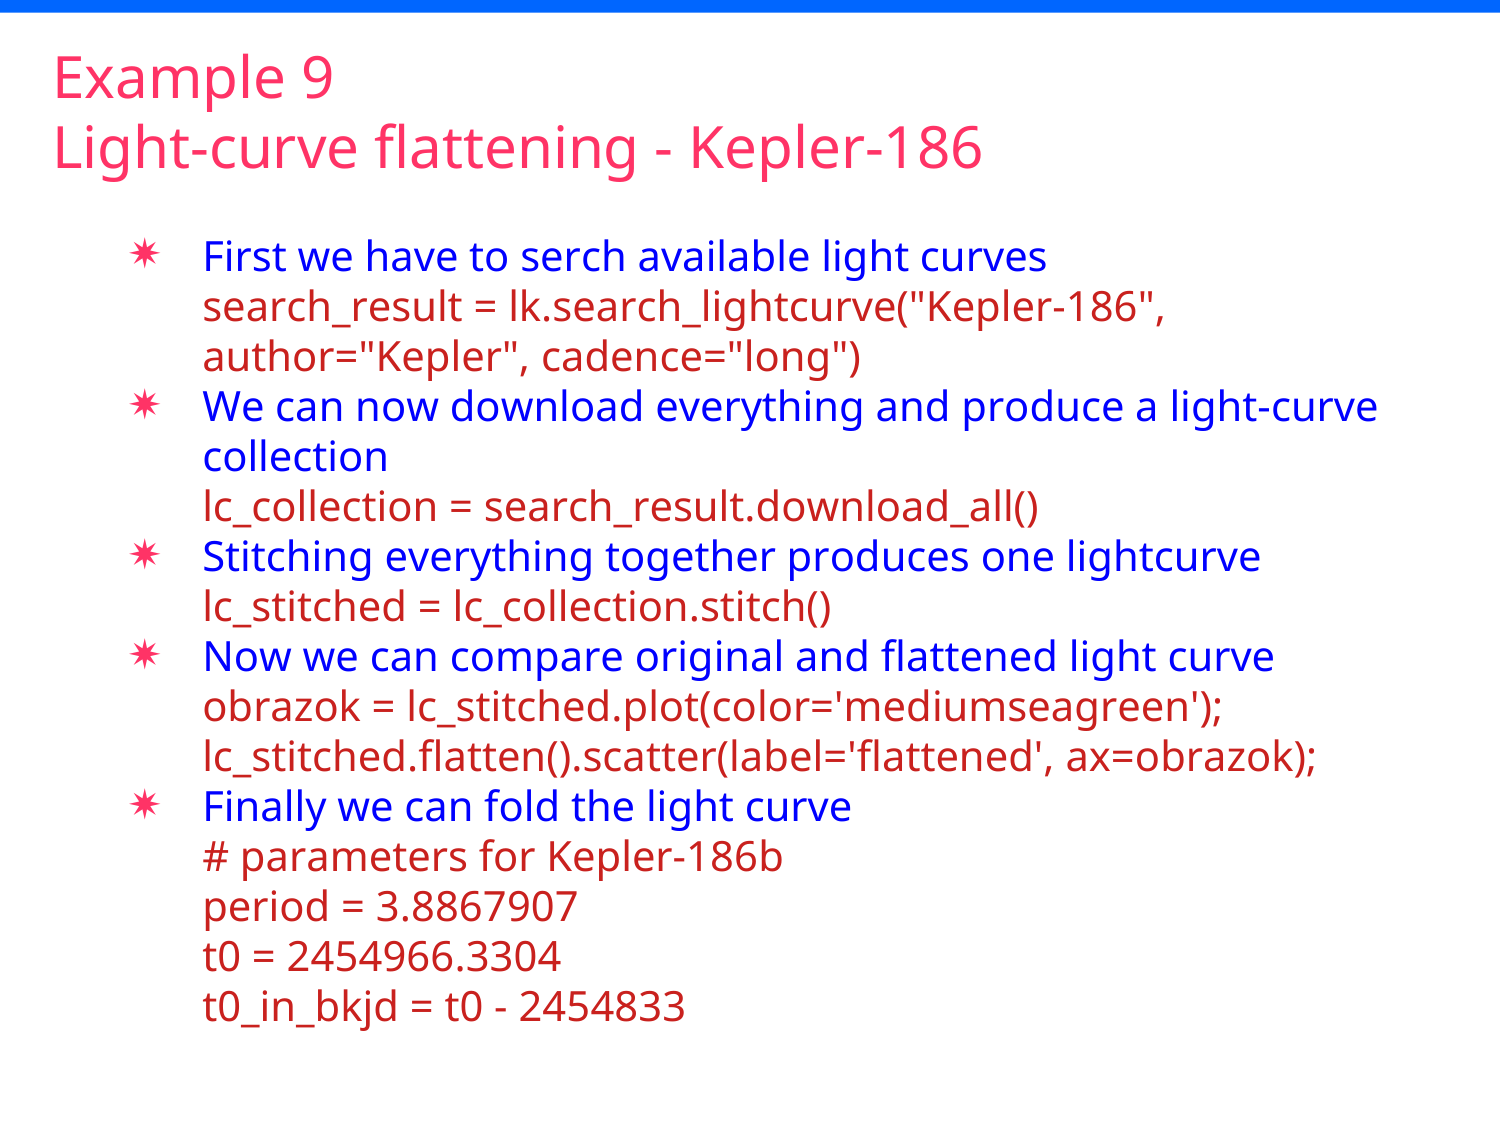

Example 9
Light-curve flattening - Kepler-186
First we have to serch available light curves
search_result = lk.search_lightcurve("Kepler-186", author="Kepler", cadence="long")
We can now download everything and produce a light-curve collection
lc_collection = search_result.download_all()
Stitching everything together produces one lightcurve
lc_stitched = lc_collection.stitch()
Now we can compare original and flattened light curve
obrazok = lc_stitched.plot(color='mediumseagreen');
lc_stitched.flatten().scatter(label='flattened', ax=obrazok);
Finally we can fold the light curve
# parameters for Kepler-186b
period = 3.8867907
t0 = 2454966.3304
t0_in_bkjd = t0 - 2454833
35